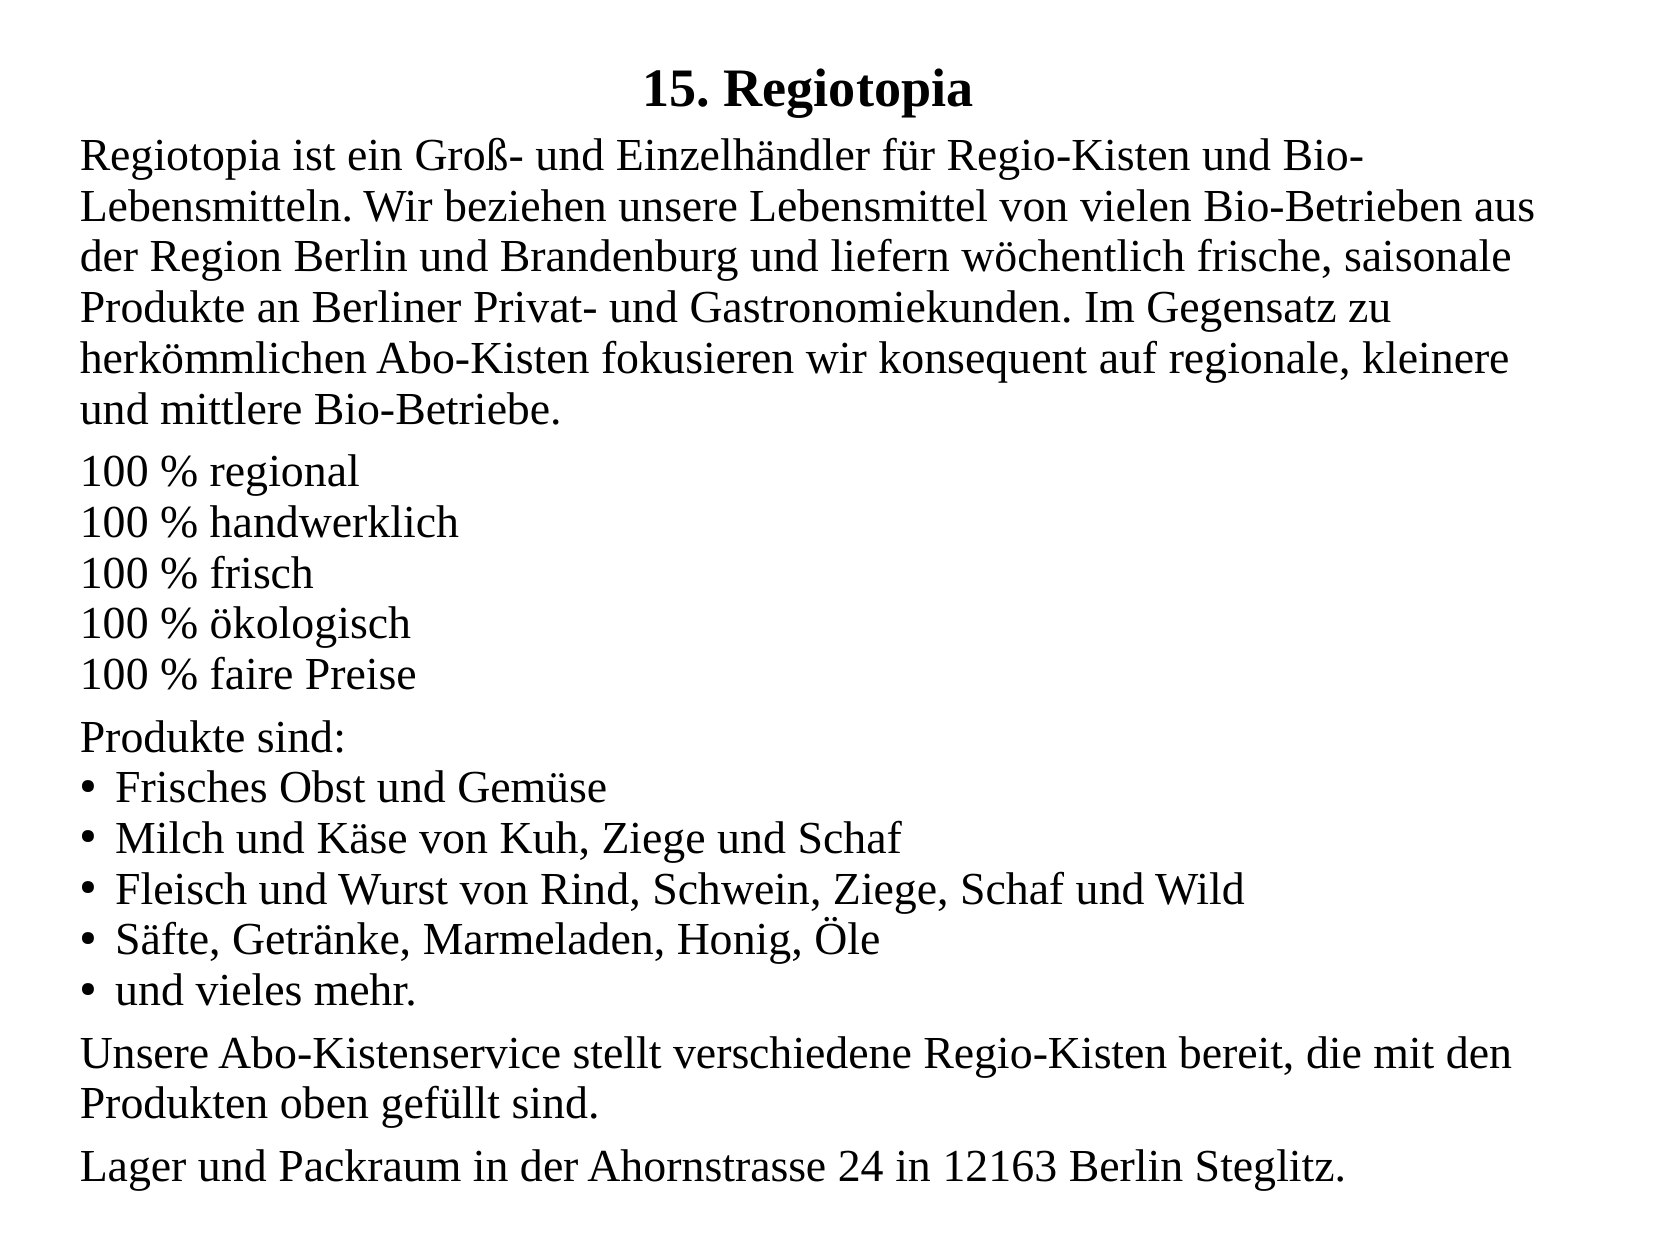

15. Regiotopia
Regiotopia ist ein Groß- und Einzelhändler für Regio-Kisten und Bio-Lebensmitteln. Wir beziehen unsere Lebensmittel von vielen Bio-Betrieben aus der Region Berlin und Brandenburg und liefern wöchentlich frische, saisonale Produkte an Berliner Privat- und Gastronomiekunden. Im Gegensatz zu herkömmlichen Abo-Kisten fokusieren wir konsequent auf regionale, kleinere und mittlere Bio-Betriebe.
100 % regional
100 % handwerklich
100 % frisch
100 % ökologisch
100 % faire Preise
Produkte sind:
Frisches Obst und Gemüse
Milch und Käse von Kuh, Ziege und Schaf
Fleisch und Wurst von Rind, Schwein, Ziege, Schaf und Wild
Säfte, Getränke, Marmeladen, Honig, Öle
und vieles mehr.
Unsere Abo-Kistenservice stellt verschiedene Regio-Kisten bereit, die mit den Produkten oben gefüllt sind.
Lager und Packraum in der Ahornstrasse 24 in 12163 Berlin Steglitz.